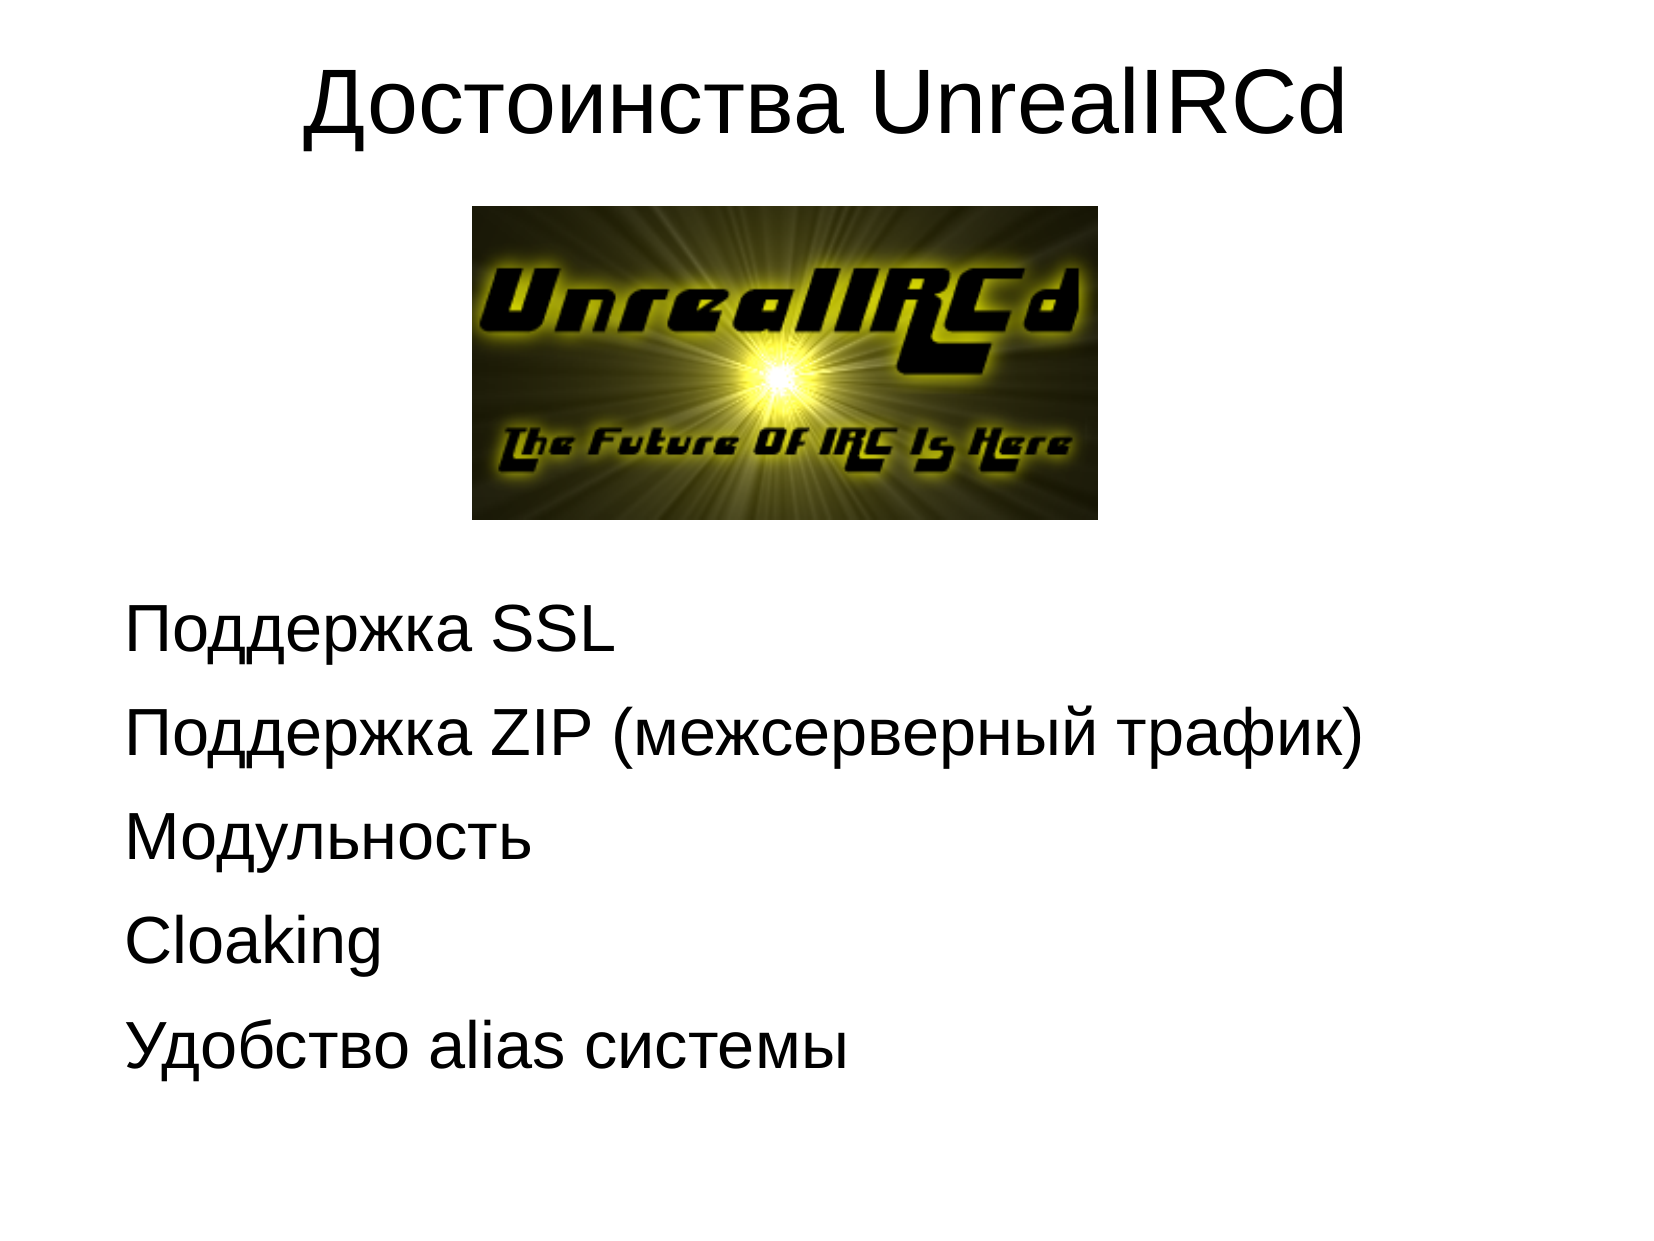

# Достоинства UnrealIRCd
Поддержка SSL
Поддержка ZIP (межсерверный трафик)
Модульность
Cloaking
Удобство alias системы